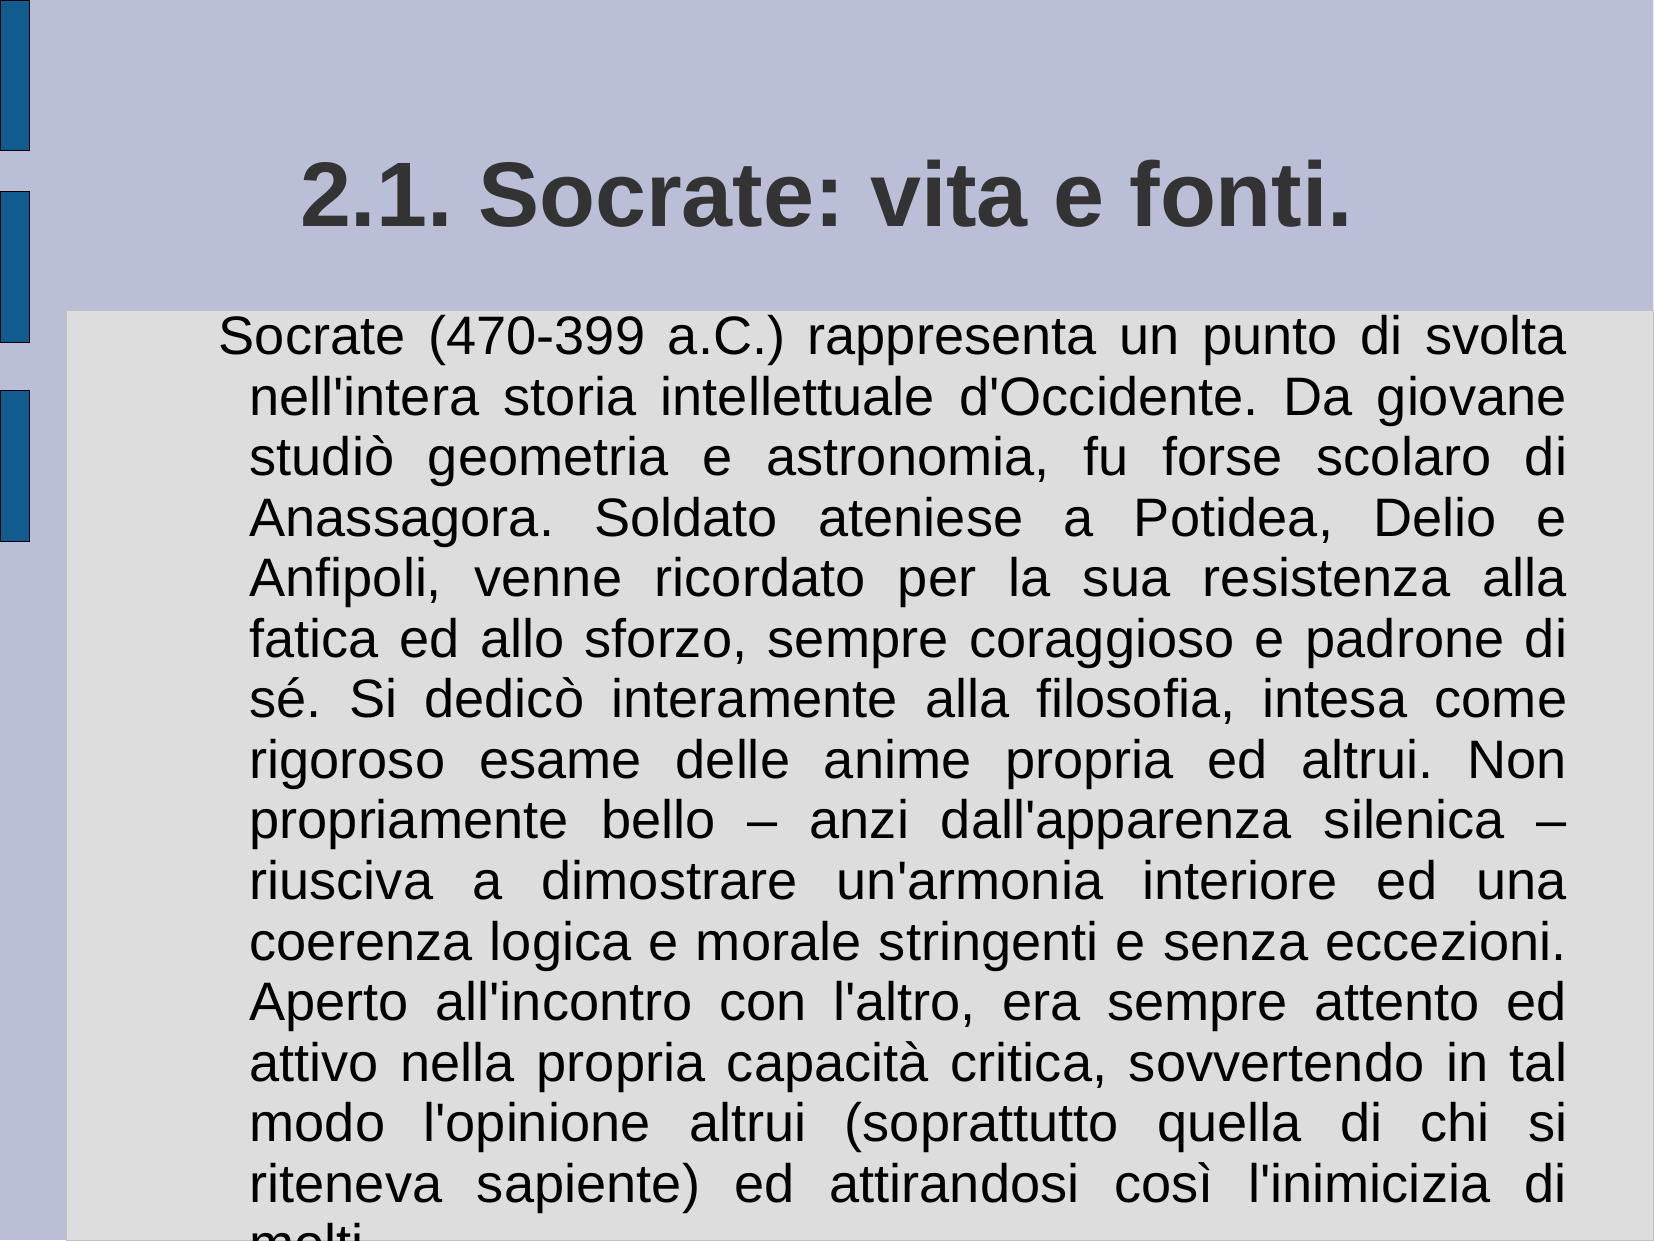

# 2.1. Socrate: vita e fonti.
 Socrate (470-399 a.C.) rappresenta un punto di svolta nell'intera storia intellettuale d'Occidente. Da giovane studiò geometria e astronomia, fu forse scolaro di Anassagora. Soldato ateniese a Potidea, Delio e Anfipoli, venne ricordato per la sua resistenza alla fatica ed allo sforzo, sempre coraggioso e padrone di sé. Si dedicò interamente alla filosofia, intesa come rigoroso esame delle anime propria ed altrui. Non propriamente bello – anzi dall'apparenza silenica – riusciva a dimostrare un'armonia interiore ed una coerenza logica e morale stringenti e senza eccezioni. Aperto all'incontro con l'altro, era sempre attento ed attivo nella propria capacità critica, sovvertendo in tal modo l'opinione altrui (soprattutto quella di chi si riteneva sapiente) ed attirandosi così l'inimicizia di molti.